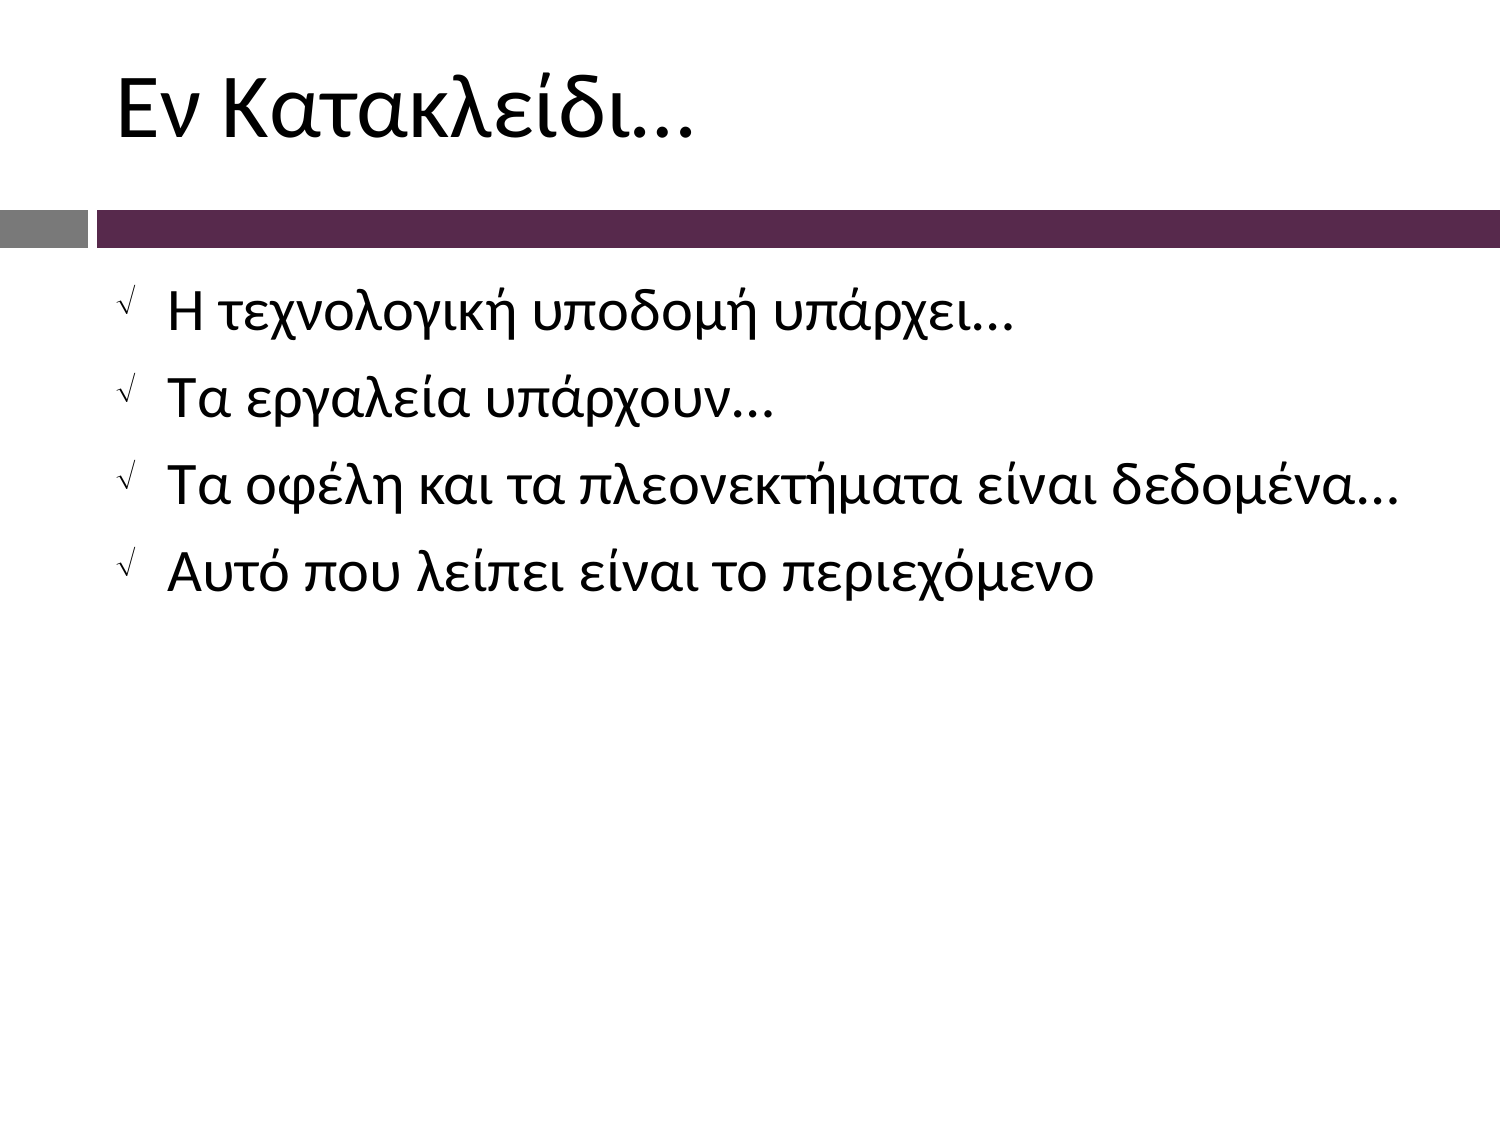

# Εν Κατακλείδι…
Η τεχνολογική υποδομή υπάρχει…
Τα εργαλεία υπάρχουν…
Τα οφέλη και τα πλεονεκτήματα είναι δεδομένα…
Αυτό που λείπει είναι το περιεχόμενο